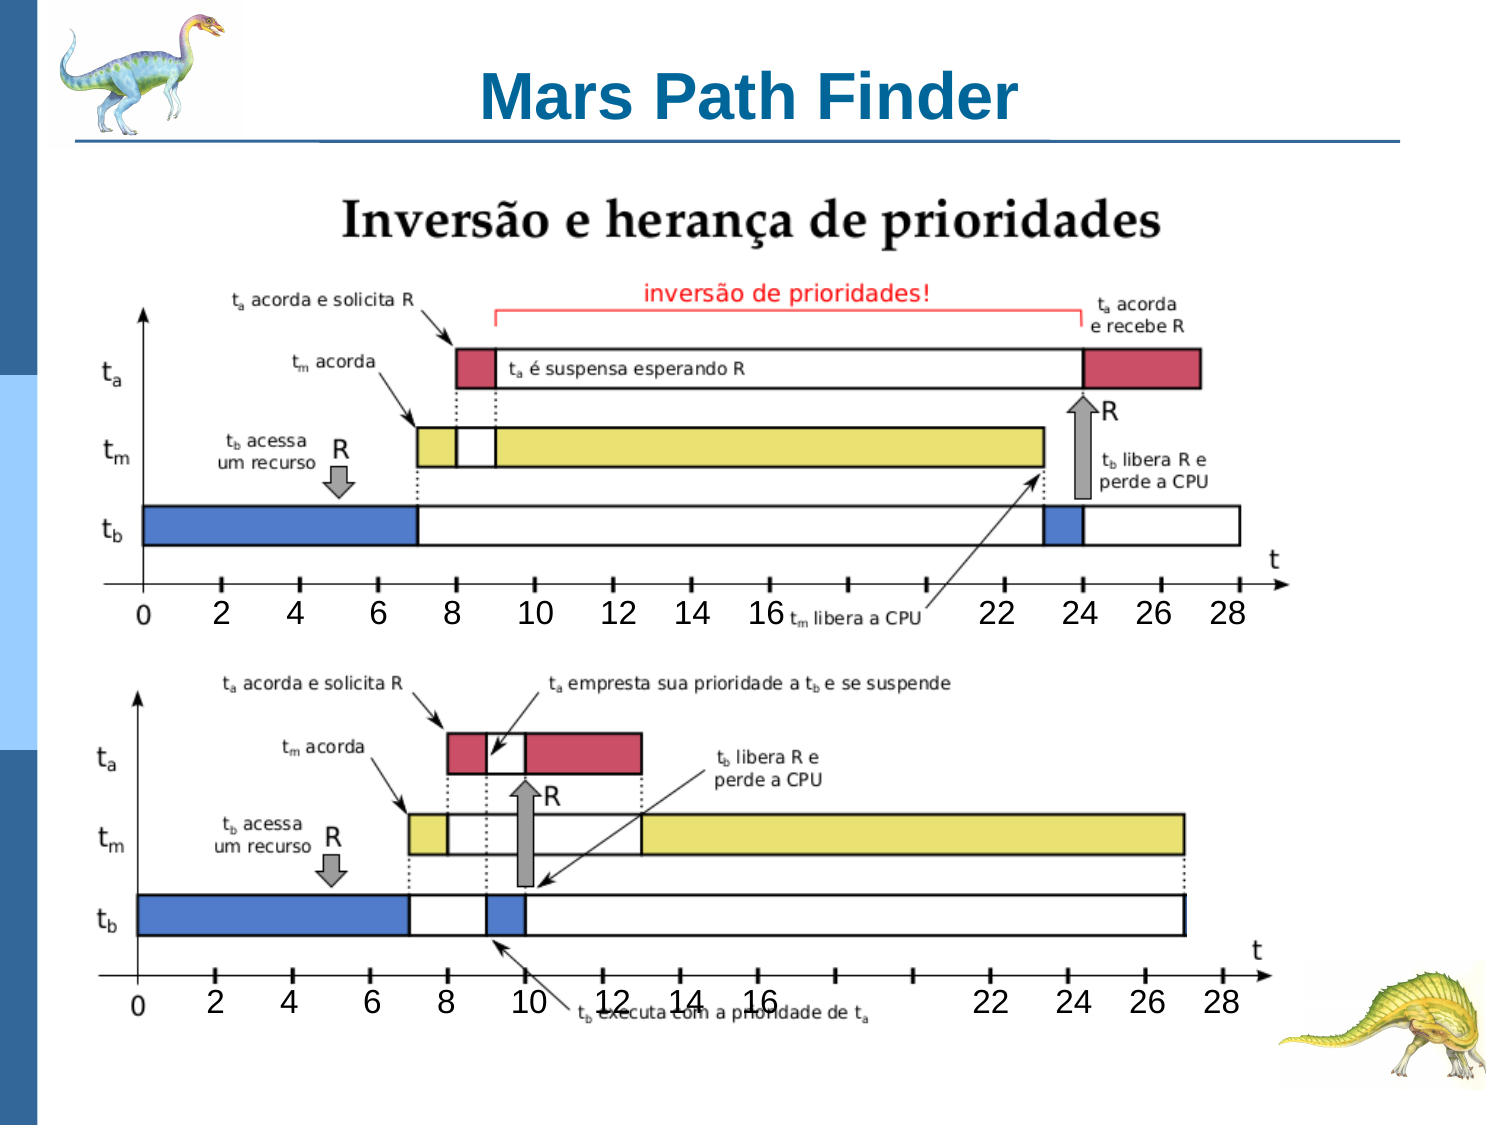

Mars Path Finder
 2 4 6 8 10 12 14 16 22 24 26 28
 2 4 6 8 10 12 14 16 22 24 26 28